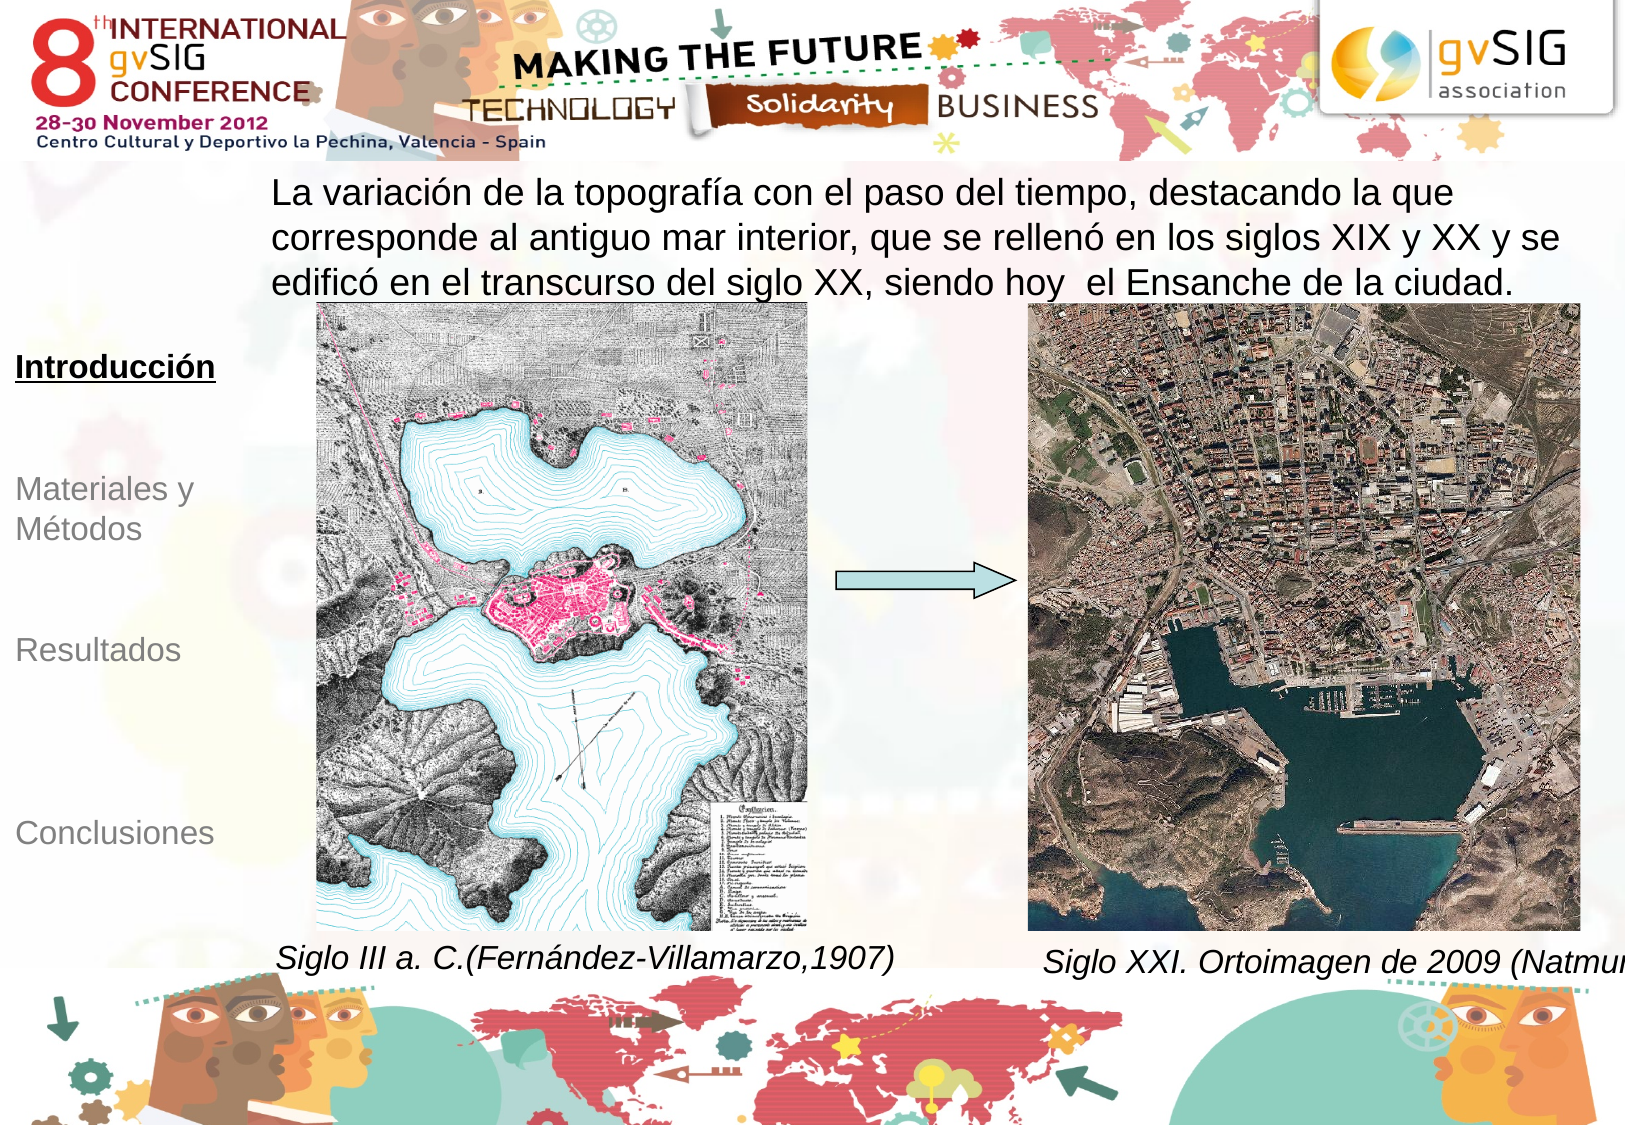

La variación de la topografía con el paso del tiempo, destacando la que corresponde al antiguo mar interior, que se rellenó en los siglos XIX y XX y se edificó en el transcurso del siglo XX, siendo hoy el Ensanche de la ciudad.
Introducción
Materiales y Métodos
Resultados
Conclusiones
Siglo III a. C.(Fernández-Villamarzo,1907)
Siglo XXI. Ortoimagen de 2009 (Natmur)